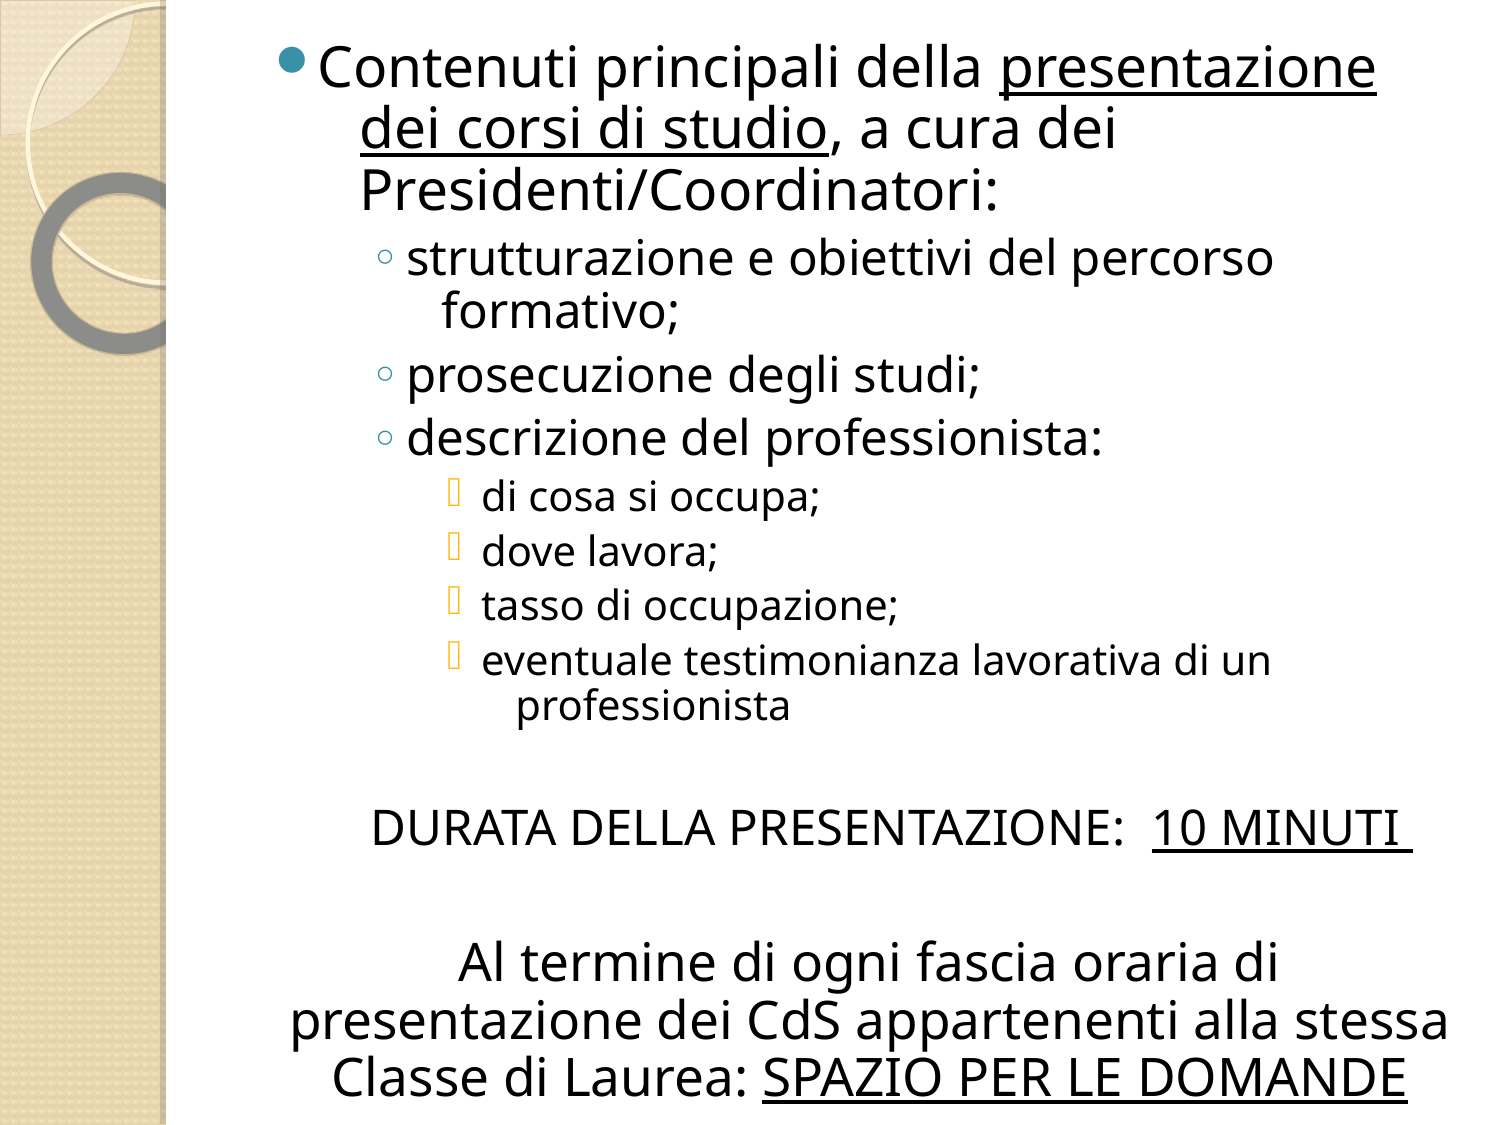

# Contenuti principali della presentazione dei corsi di studio, a cura dei Presidenti/Coordinatori:
strutturazione e obiettivi del percorso formativo;
prosecuzione degli studi;
descrizione del professionista:
di cosa si occupa;
dove lavora;
tasso di occupazione;
eventuale testimonianza lavorativa di un professionista
DURATA DELLA PRESENTAZIONE: 10 MINUTI
Al termine di ogni fascia oraria di presentazione dei CdS appartenenti alla stessa Classe di Laurea: SPAZIO PER LE DOMANDE